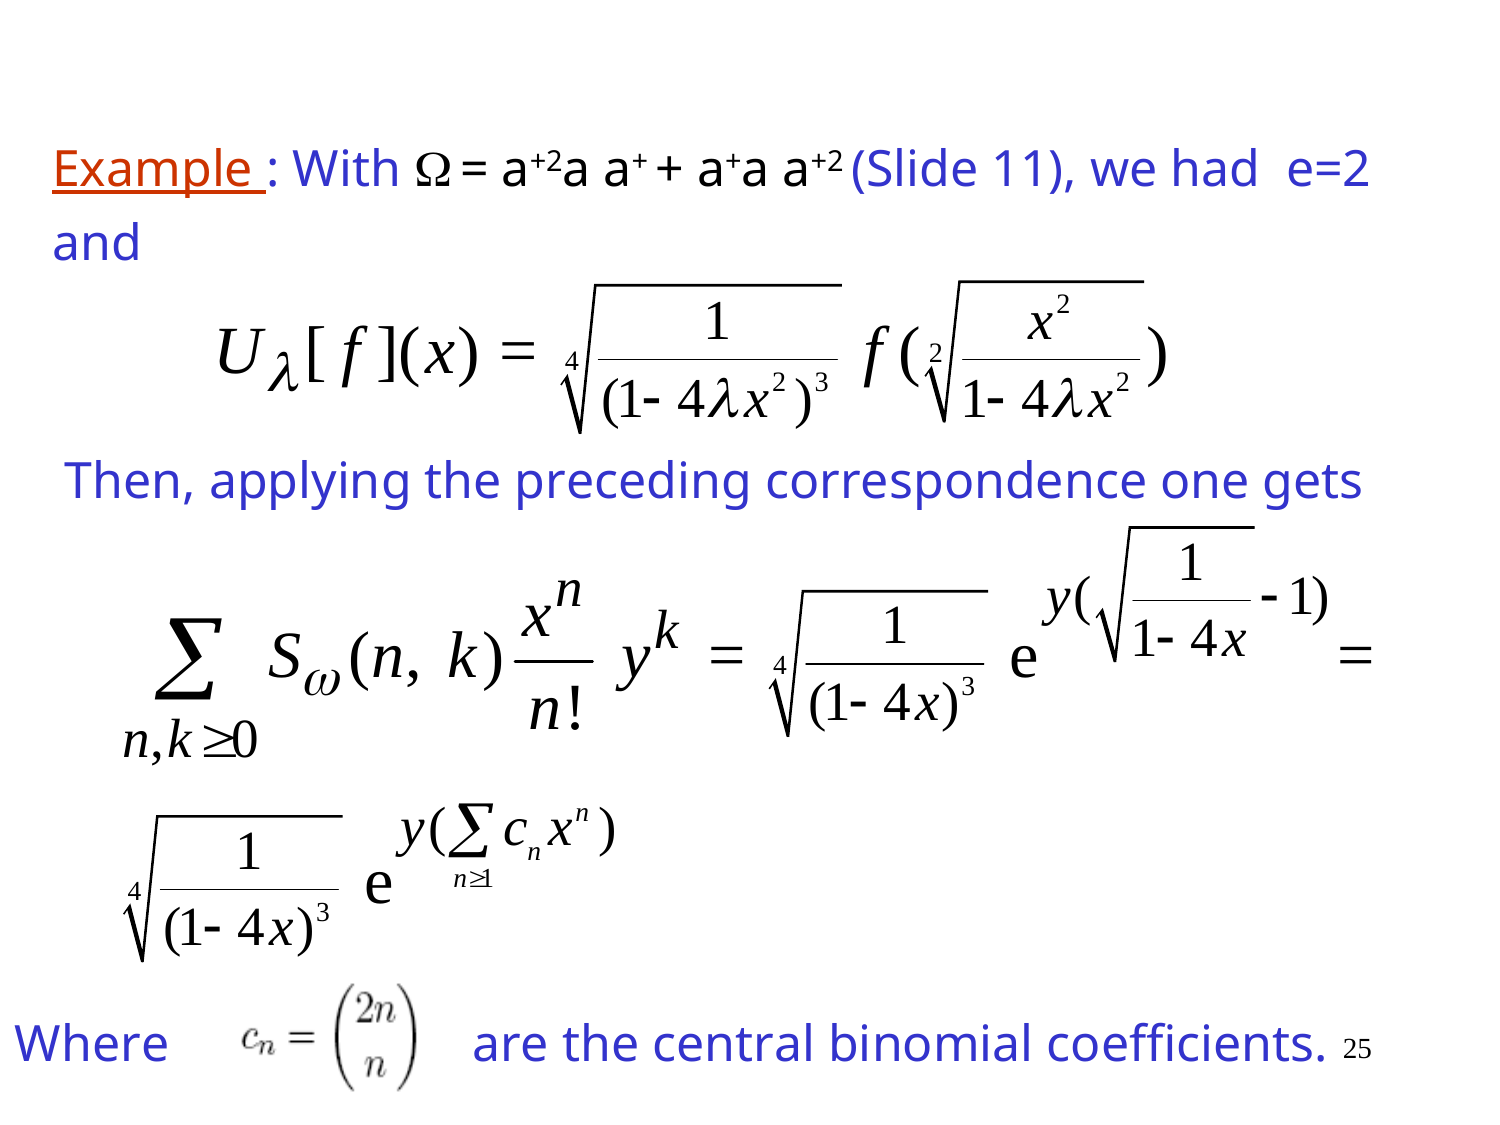

Example : With  = a+2a a+ + a+a a+2 (Slide 11), we had e=2 and
Then, applying the preceding correspondence one gets
Where 		 are the central binomial coefficients.
25